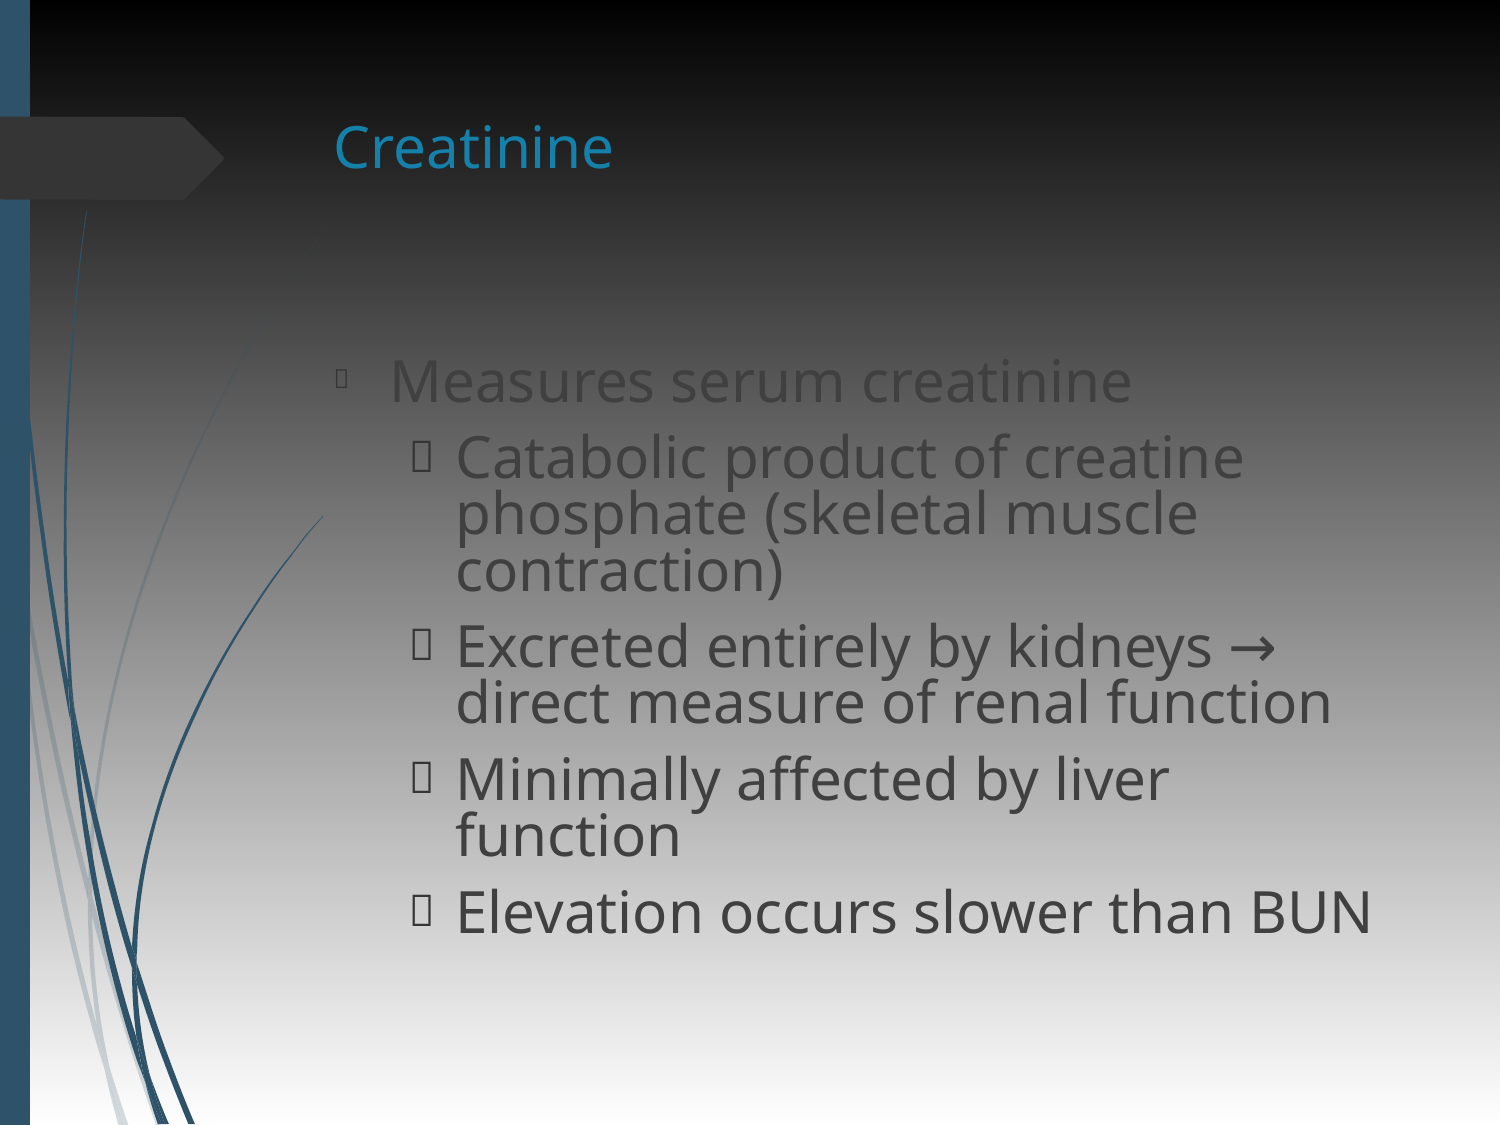

# Creatinine
Measures serum creatinine
Catabolic product of creatine phosphate (skeletal muscle contraction)
Excreted entirely by kidneys → direct measure of renal function
Minimally affected by liver function
Elevation occurs slower than BUN